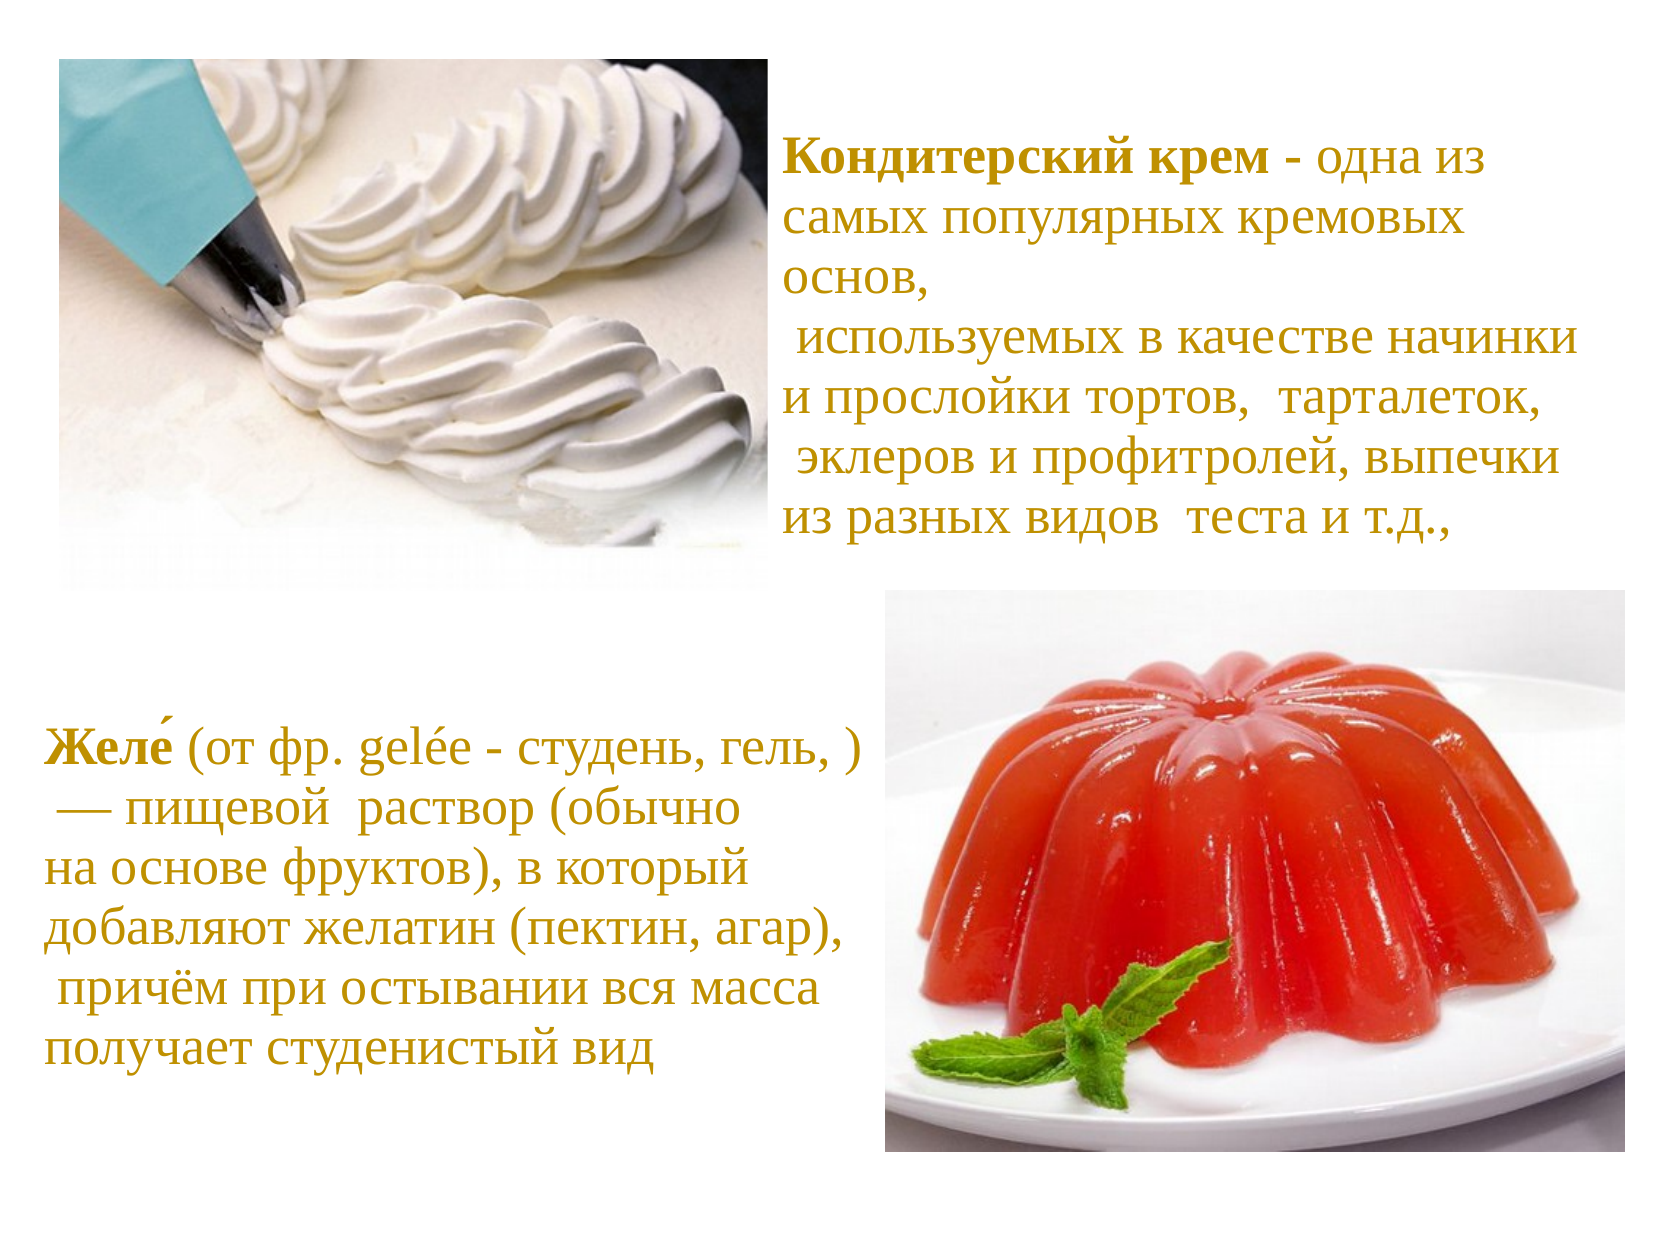

Кондитерский крем - одна из
самых популярных кремовых основ,
 используемых в качестве начинки
и прослойки тортов, тарталеток,
 эклеров и профитролей, выпечки
из разных видов теста и т.д.,
Желе́ (от фр. gelée - студень, гель, )
 — пищевой раствор (обычно
на основе фруктов), в который
добавляют желатин (пектин, агар),
 причём при остывании вся масса
получает студенистый вид